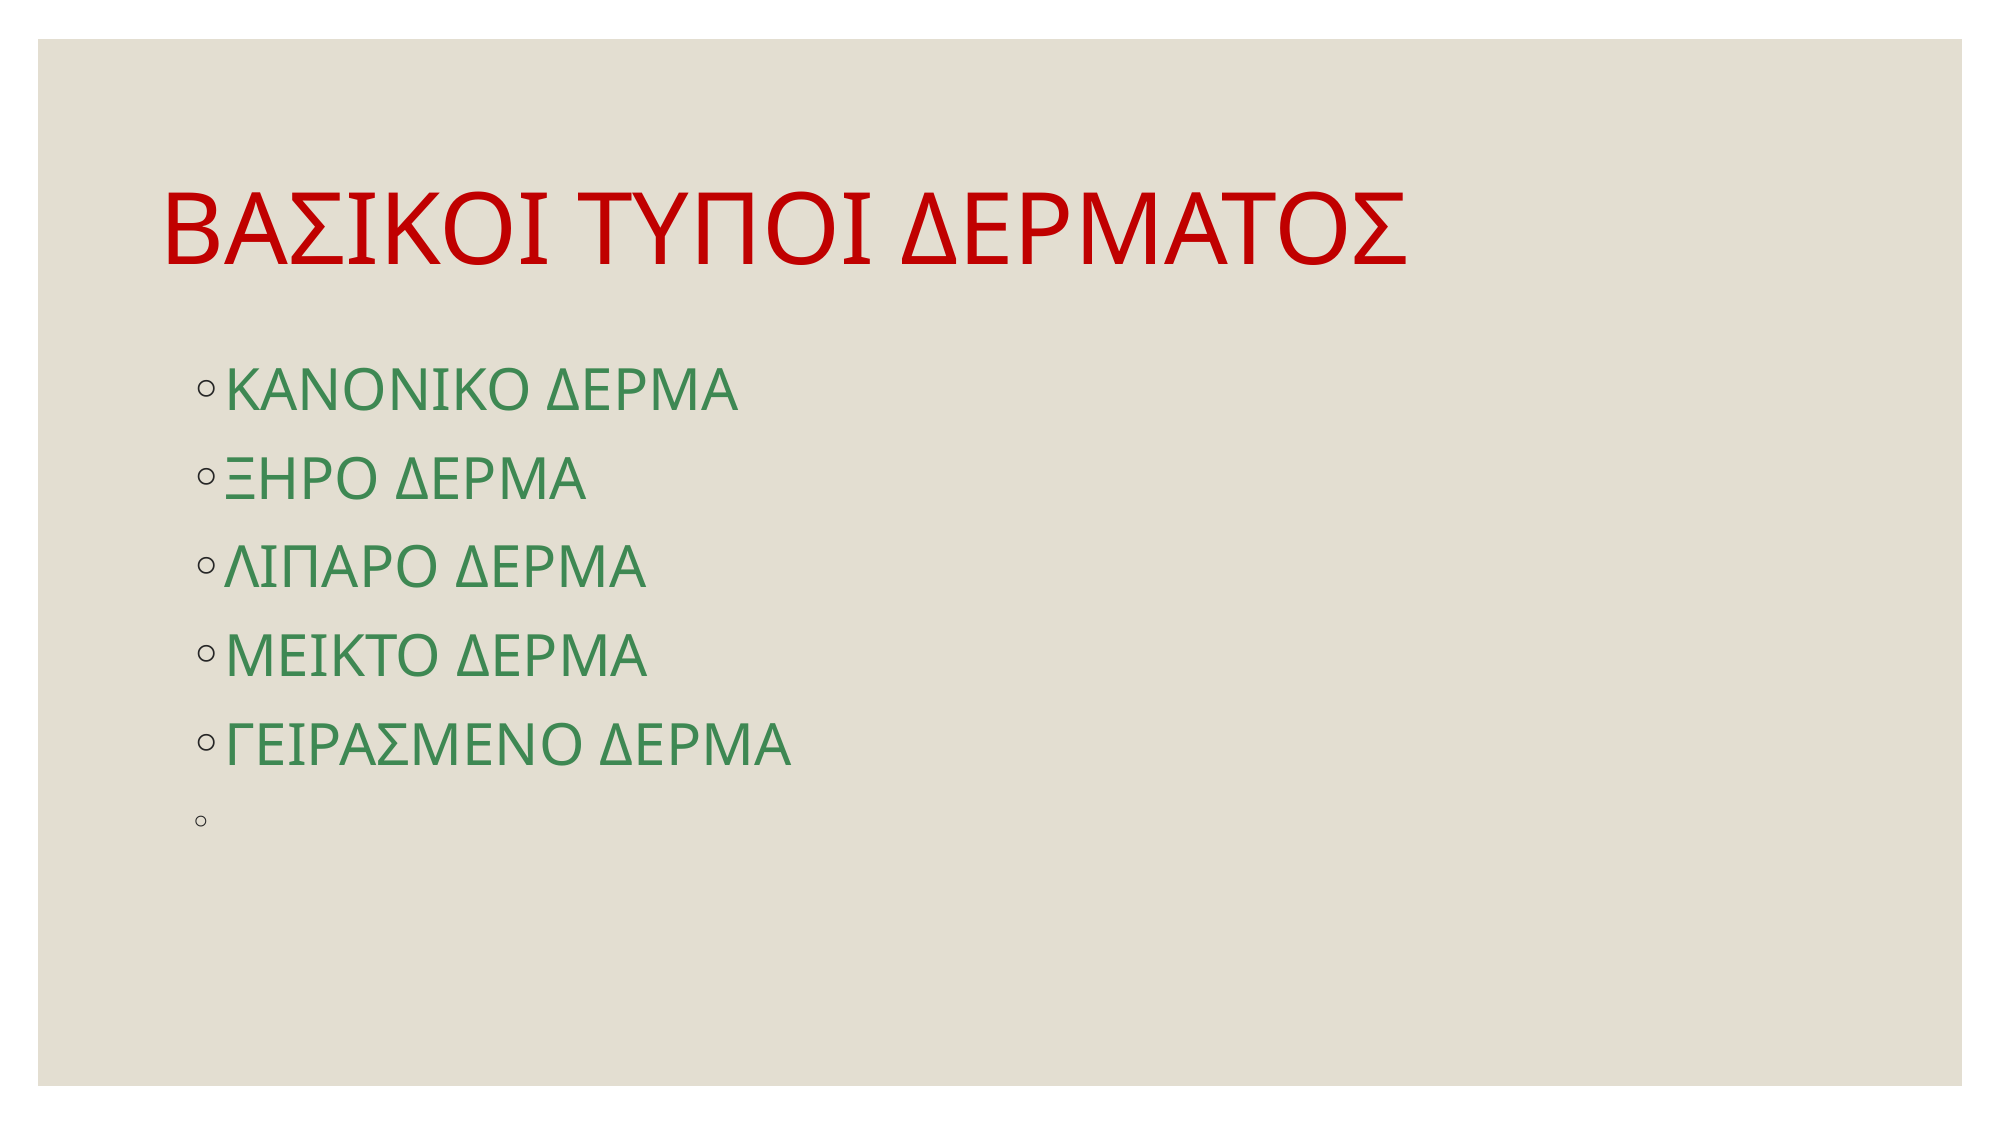

# ΒΑΣΙΚΟΙ ΤΥΠΟΙ ΔΕΡΜΑΤΟΣ
ΚΑΝΟΝΙΚΟ ΔΕΡΜΑ
ΞΗΡΟ ΔΕΡΜΑ
ΛΙΠΑΡΟ ΔΕΡΜΑ
ΜΕΙΚΤΟ ΔΕΡΜΑ
ΓΕΙΡΑΣΜΕΝΟ ΔΕΡΜΑ